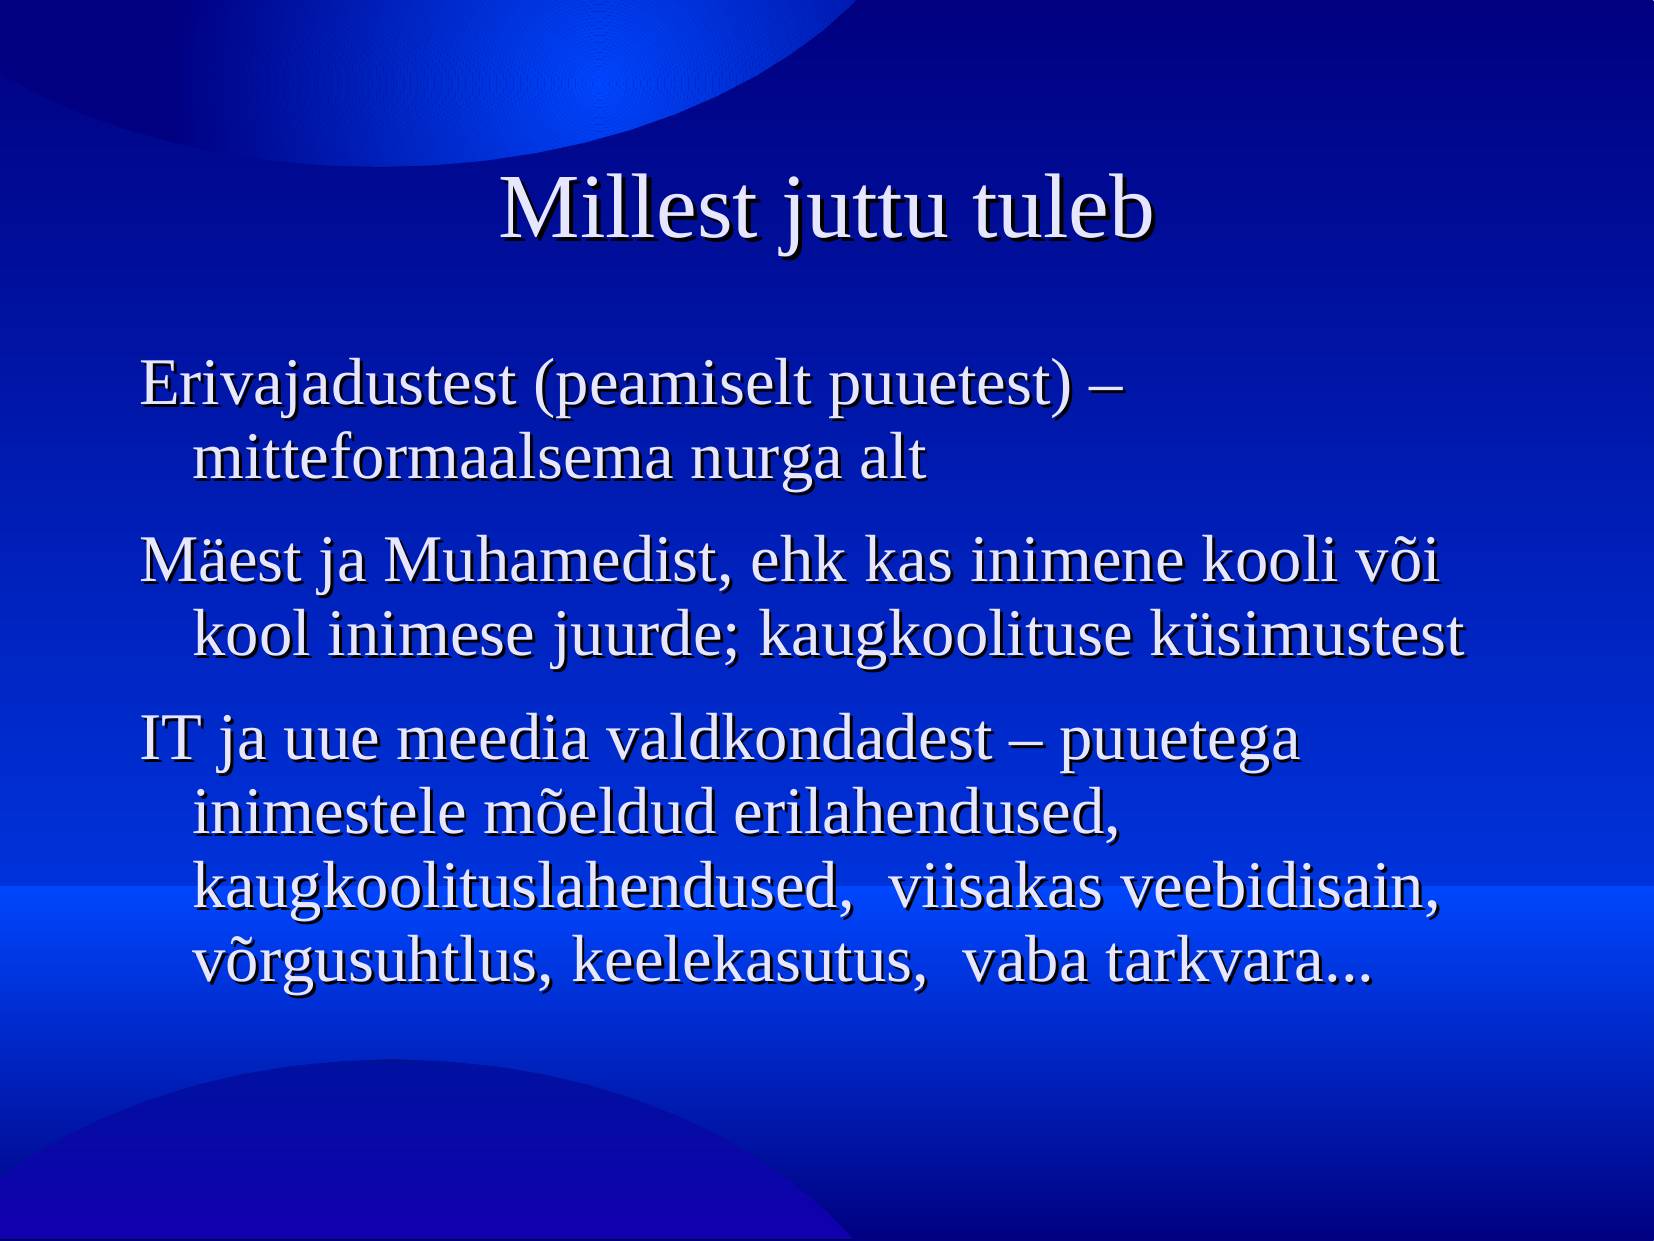

# Millest juttu tuleb
Erivajadustest (peamiselt puuetest) – mitteformaalsema nurga alt
Mäest ja Muhamedist, ehk kas inimene kooli või kool inimese juurde; kaugkoolituse küsimustest
IT ja uue meedia valdkondadest – puuetega inimestele mõeldud erilahendused, kaugkoolituslahendused, viisakas veebidisain, võrgusuhtlus, keelekasutus, vaba tarkvara...